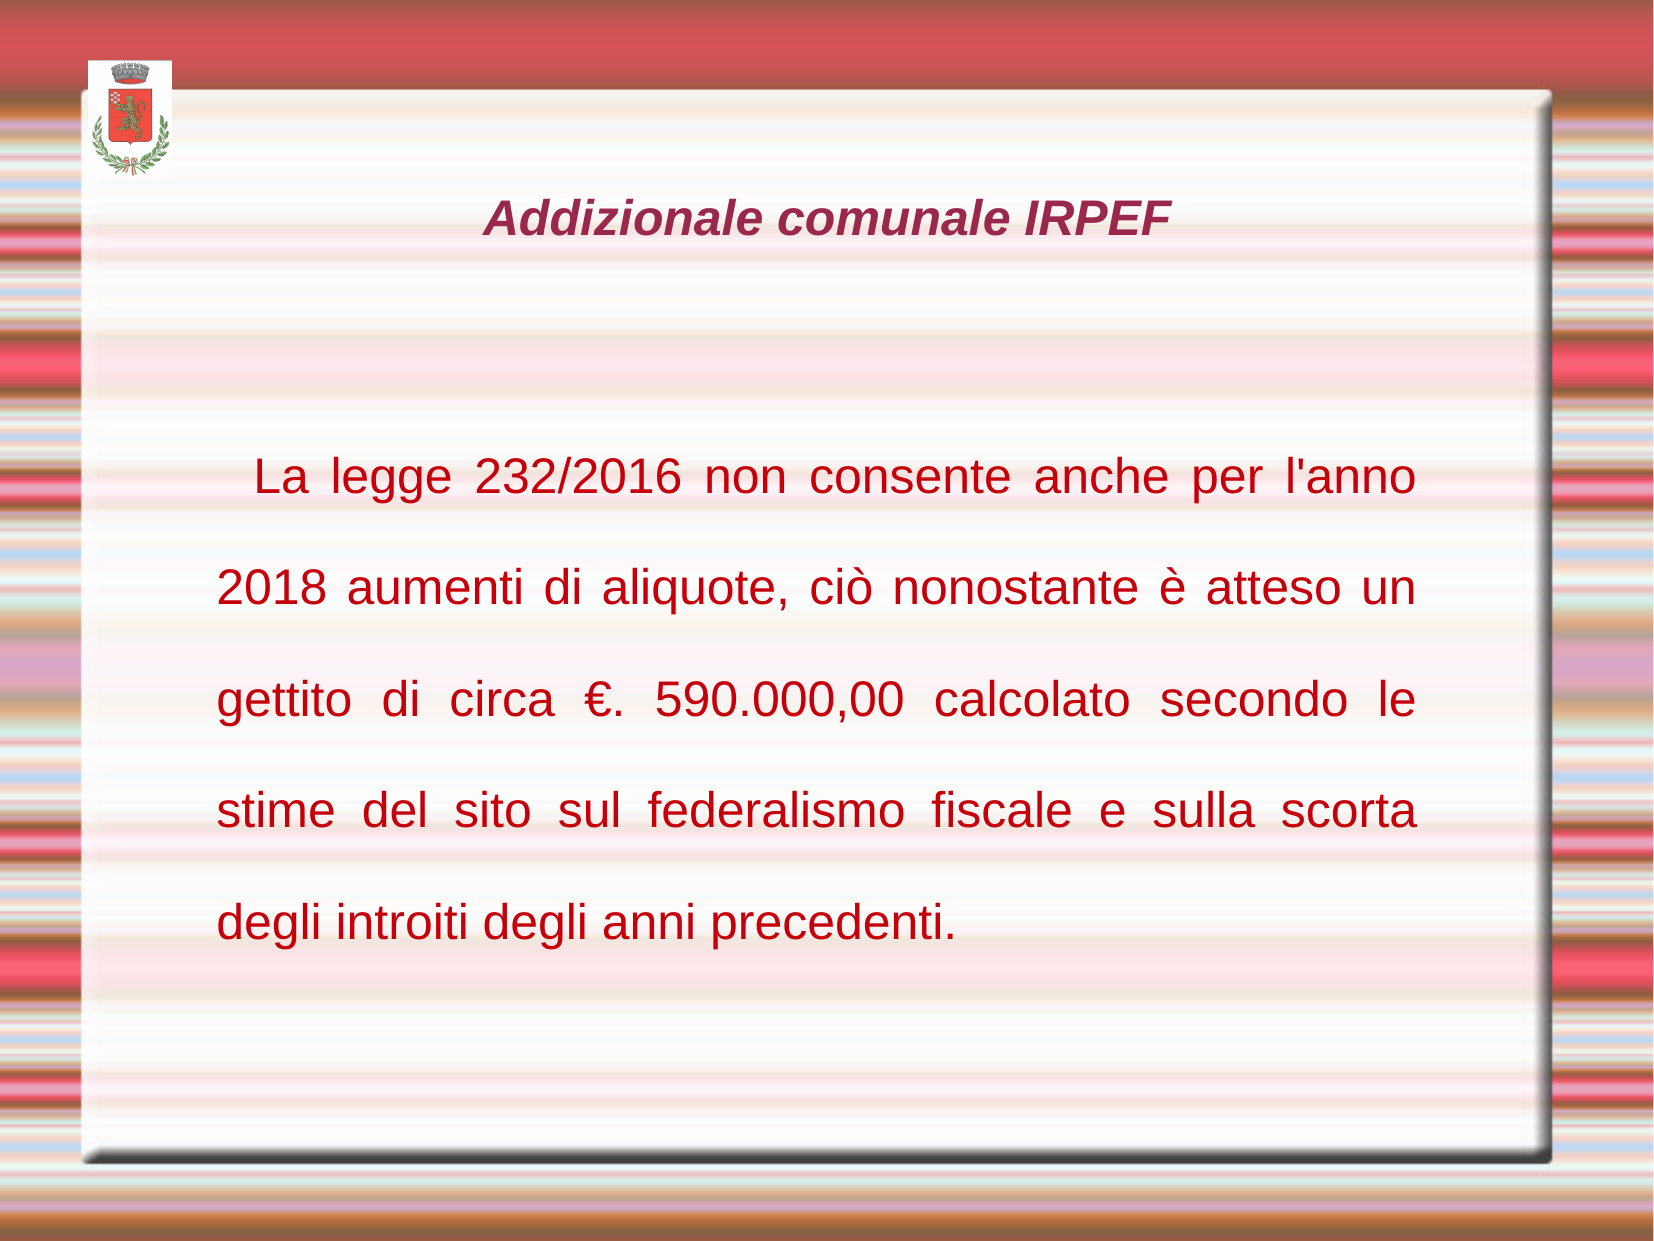

# Addizionale comunale IRPEF
La legge 232/2016 non consente anche per l'anno 2018 aumenti di aliquote, ciò nonostante è atteso un gettito di circa €. 590.000,00 calcolato secondo le stime del sito sul federalismo fiscale e sulla scorta degli introiti degli anni precedenti.